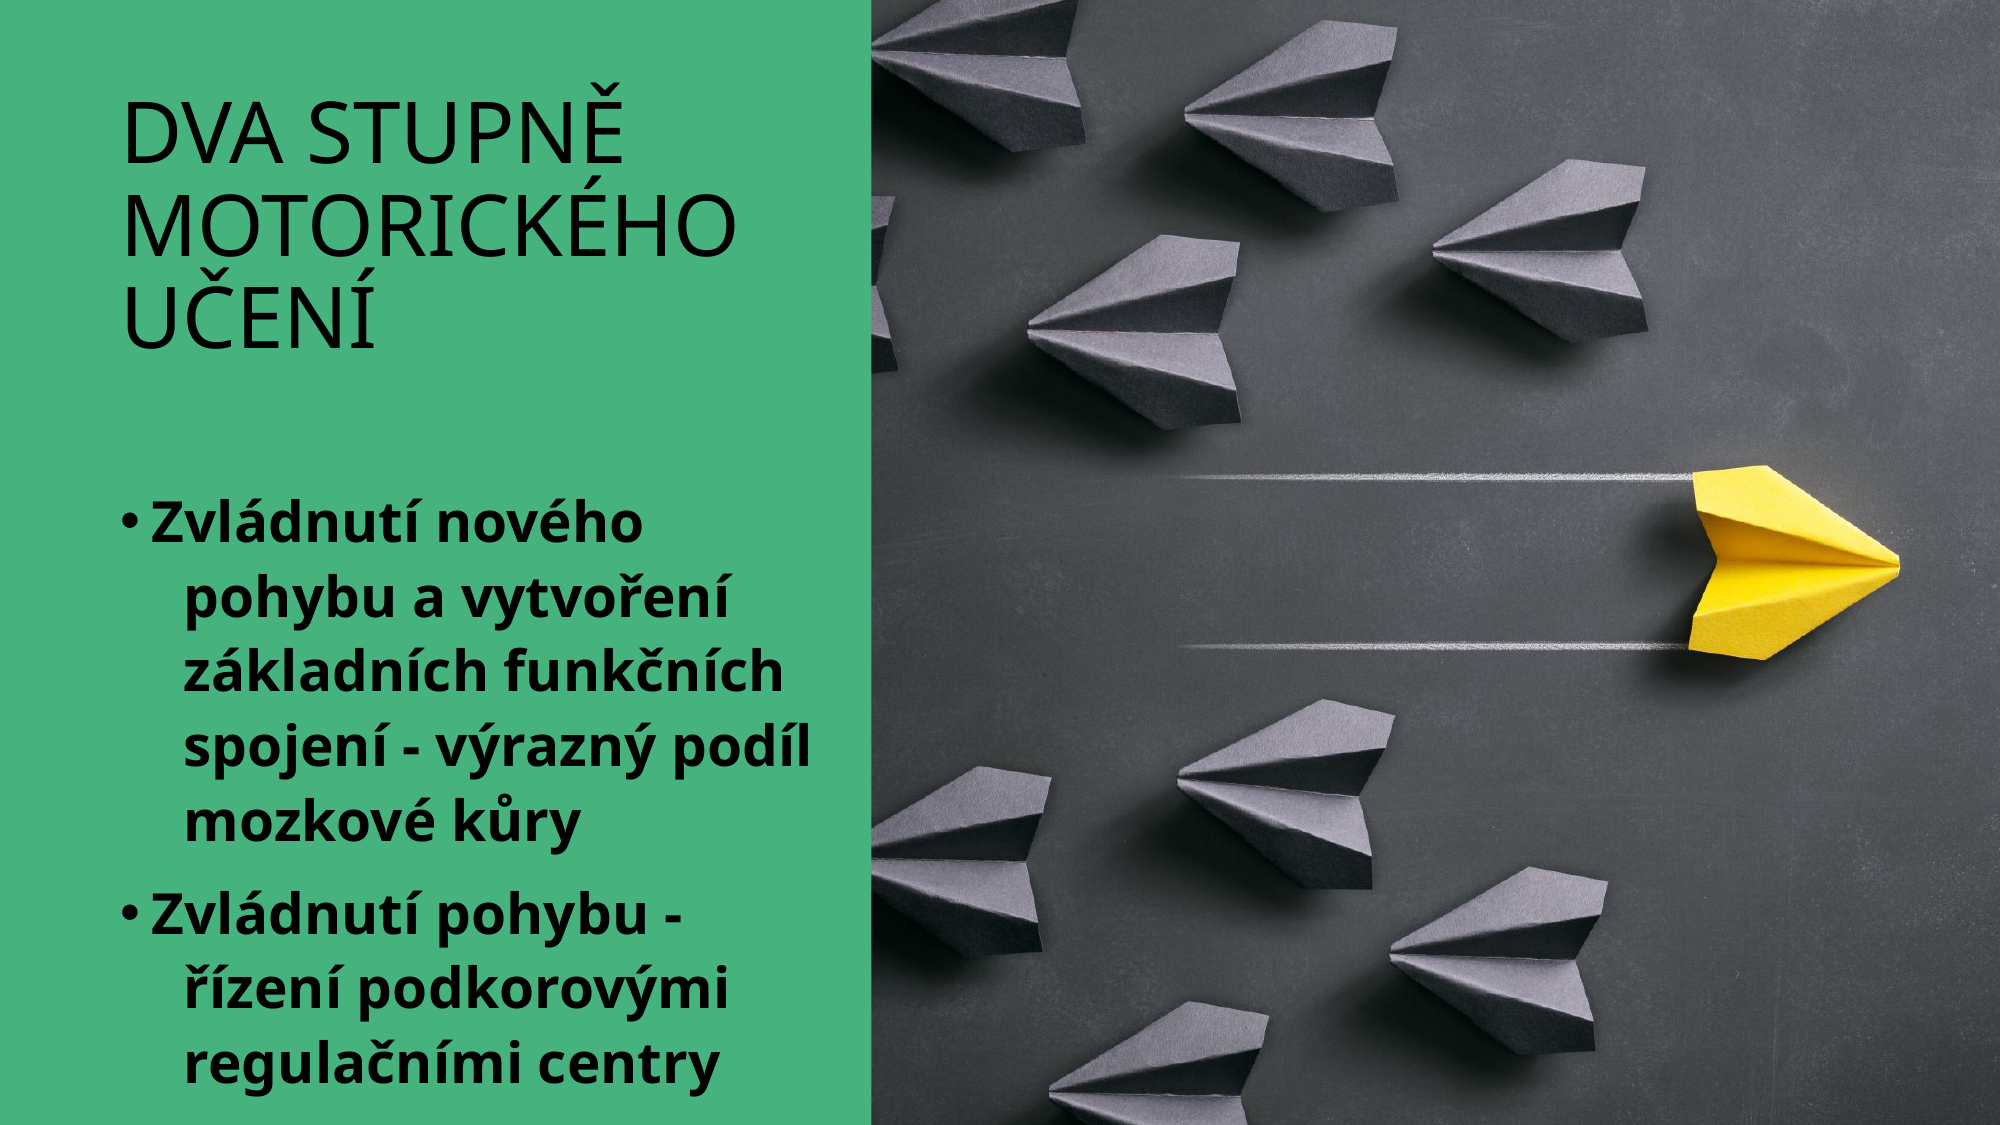

# DVA STUPNĚ MOTORICKÉHO UČENÍ
Zvládnutí nového pohybu a vytvoření základních funkčních spojení - výrazný podíl mozkové kůry
Zvládnutí pohybu - řízení podkorovými regulačními centry